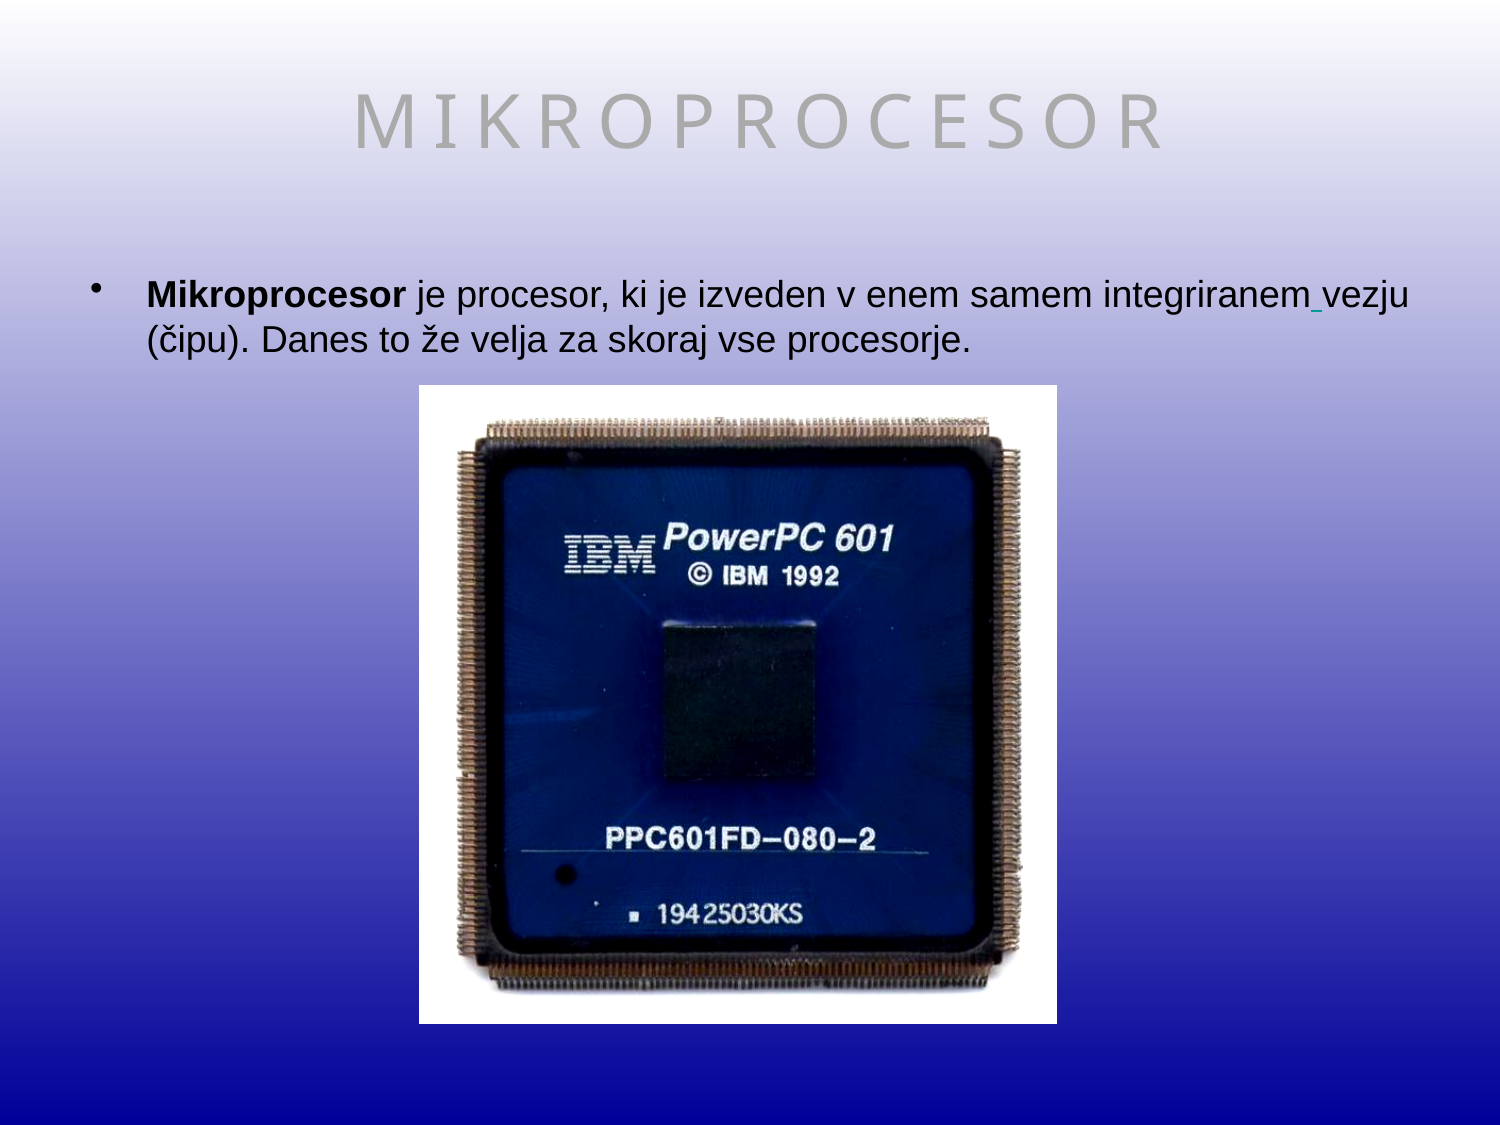

#
MIKROPROCESOR
Mikroprocesor je procesor, ki je izveden v enem samem integriranem vezju (čipu). Danes to že velja za skoraj vse procesorje.